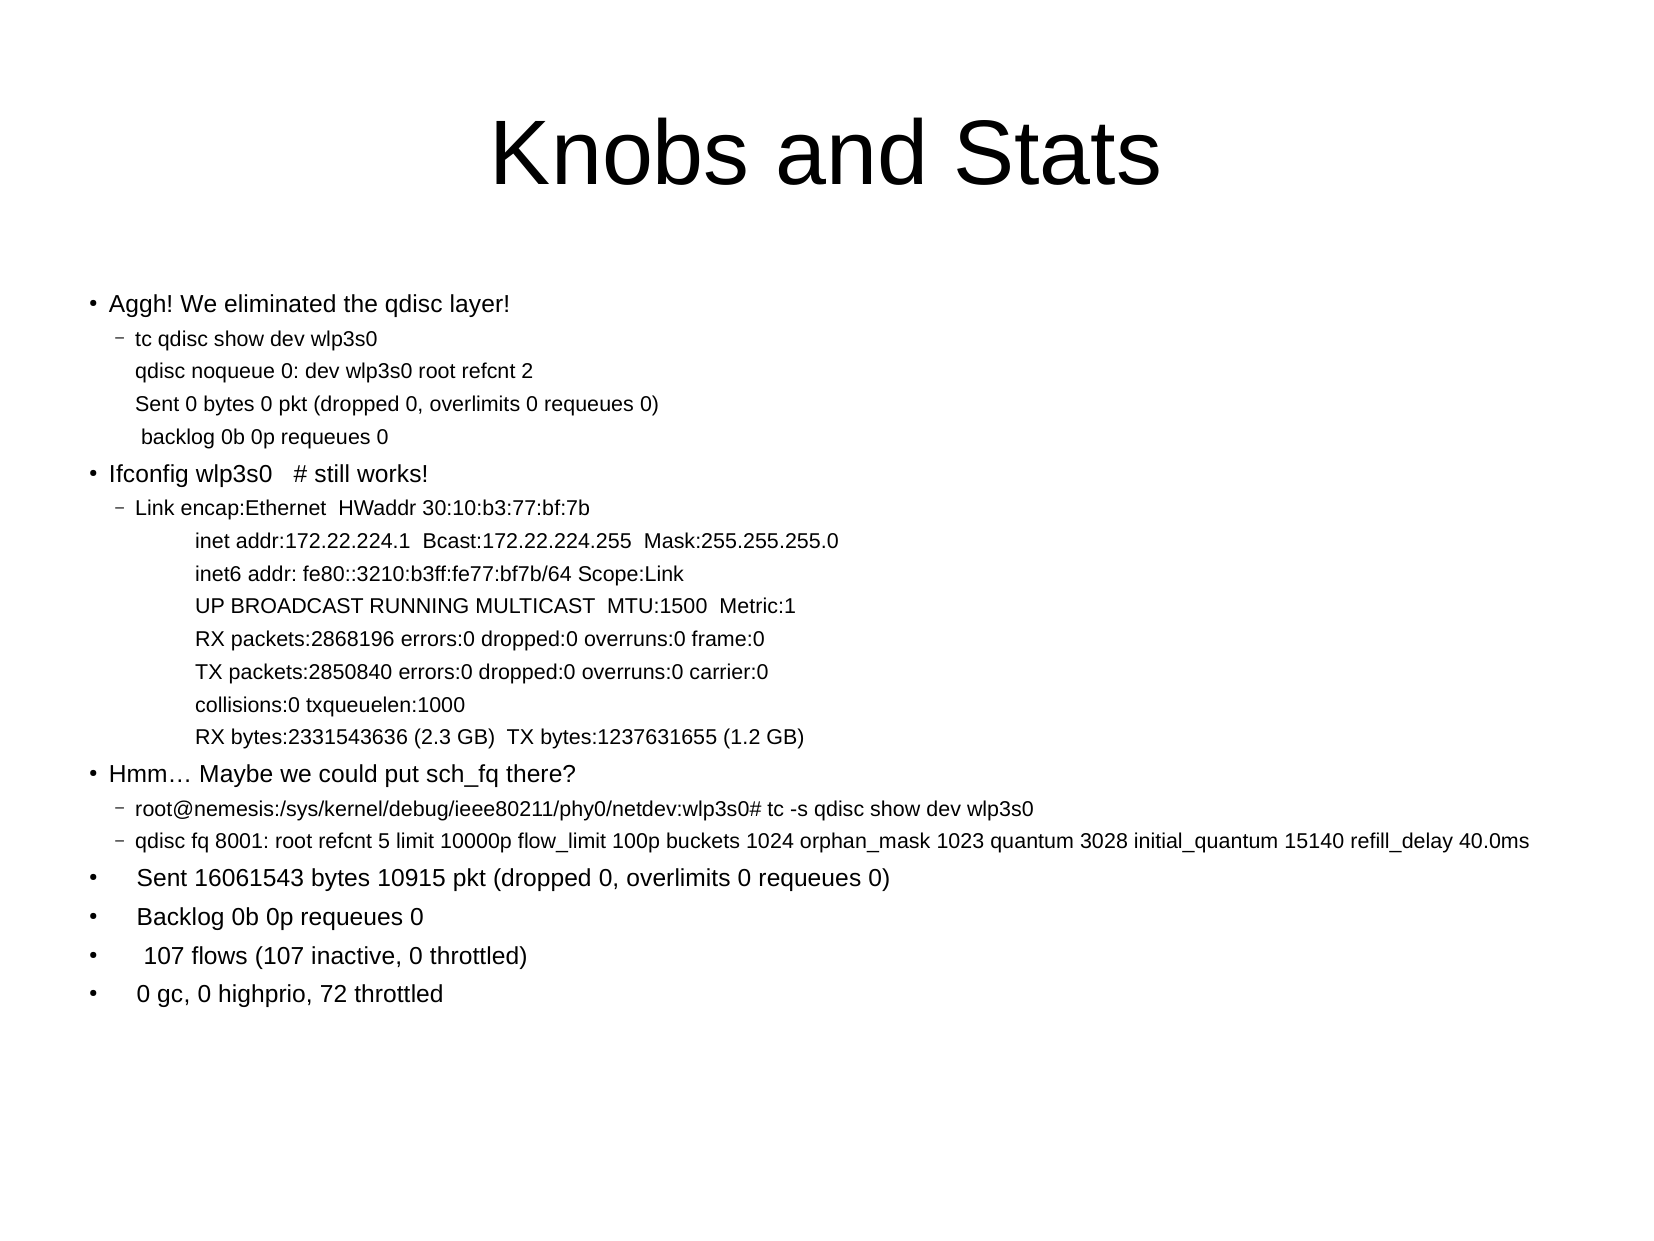

# Knobs and Stats
Aggh! We eliminated the qdisc layer!
tc qdisc show dev wlp3s0
qdisc noqueue 0: dev wlp3s0 root refcnt 2
Sent 0 bytes 0 pkt (dropped 0, overlimits 0 requeues 0)
 backlog 0b 0p requeues 0
Ifconfig wlp3s0 # still works!
Link encap:Ethernet HWaddr 30:10:b3:77:bf:7b
 inet addr:172.22.224.1 Bcast:172.22.224.255 Mask:255.255.255.0
 inet6 addr: fe80::3210:b3ff:fe77:bf7b/64 Scope:Link
 UP BROADCAST RUNNING MULTICAST MTU:1500 Metric:1
 RX packets:2868196 errors:0 dropped:0 overruns:0 frame:0
 TX packets:2850840 errors:0 dropped:0 overruns:0 carrier:0
 collisions:0 txqueuelen:1000
 RX bytes:2331543636 (2.3 GB) TX bytes:1237631655 (1.2 GB)
Hmm… Maybe we could put sch_fq there?
root@nemesis:/sys/kernel/debug/ieee80211/phy0/netdev:wlp3s0# tc -s qdisc show dev wlp3s0
qdisc fq 8001: root refcnt 5 limit 10000p flow_limit 100p buckets 1024 orphan_mask 1023 quantum 3028 initial_quantum 15140 refill_delay 40.0ms
 	Sent 16061543 bytes 10915 pkt (dropped 0, overlimits 0 requeues 0)
 	Backlog 0b 0p requeues 0
 	 107 flows (107 inactive, 0 throttled)
 	0 gc, 0 highprio, 72 throttled